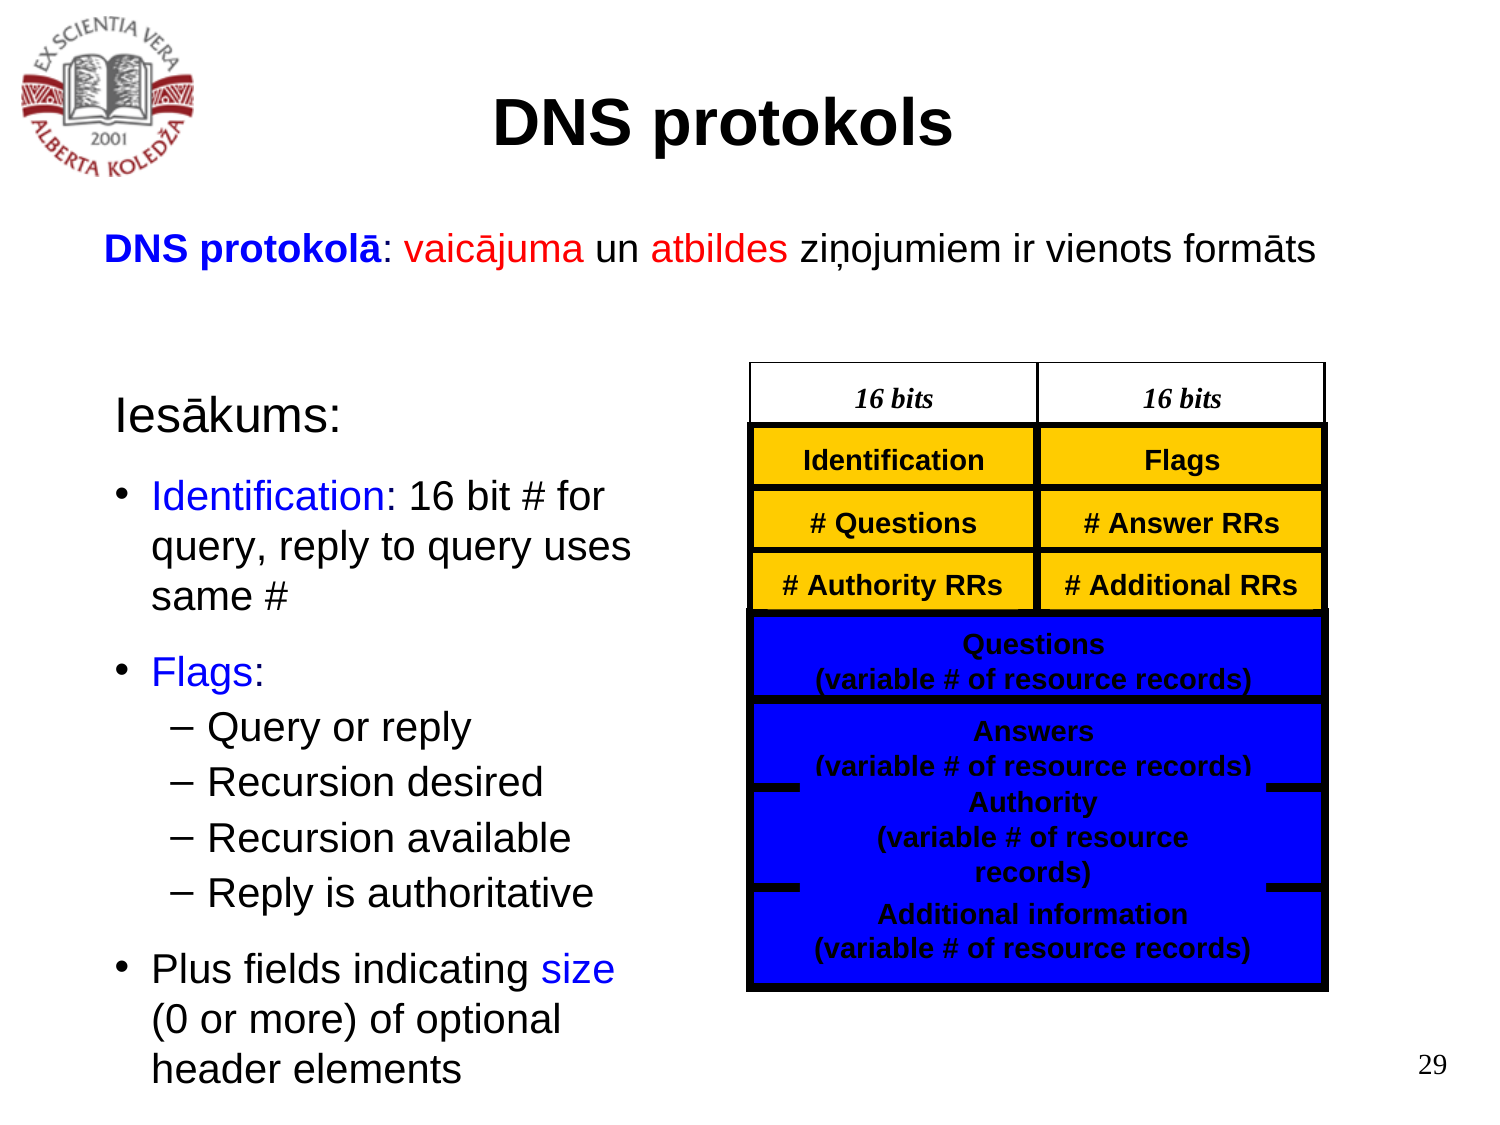

# DNS protokols
DNS protokolā: vaicājuma un atbildes ziņojumiem ir vienots formāts
16 bits
16 bits
Identification
Flags
# Questions
# Answer RRs
# Authority RRs
# Additional RRs
Questions
(variable # of resource records)
Answers
(variable # of resource records)
Authority
(variable # of resource records)
Additional information
(variable # of resource records)
Iesākums:
Identification: 16 bit # for query, reply to query uses same #
Flags:
Query or reply
Recursion desired
Recursion available
Reply is authoritative
Plus fields indicating size (0 or more) of optional header elements